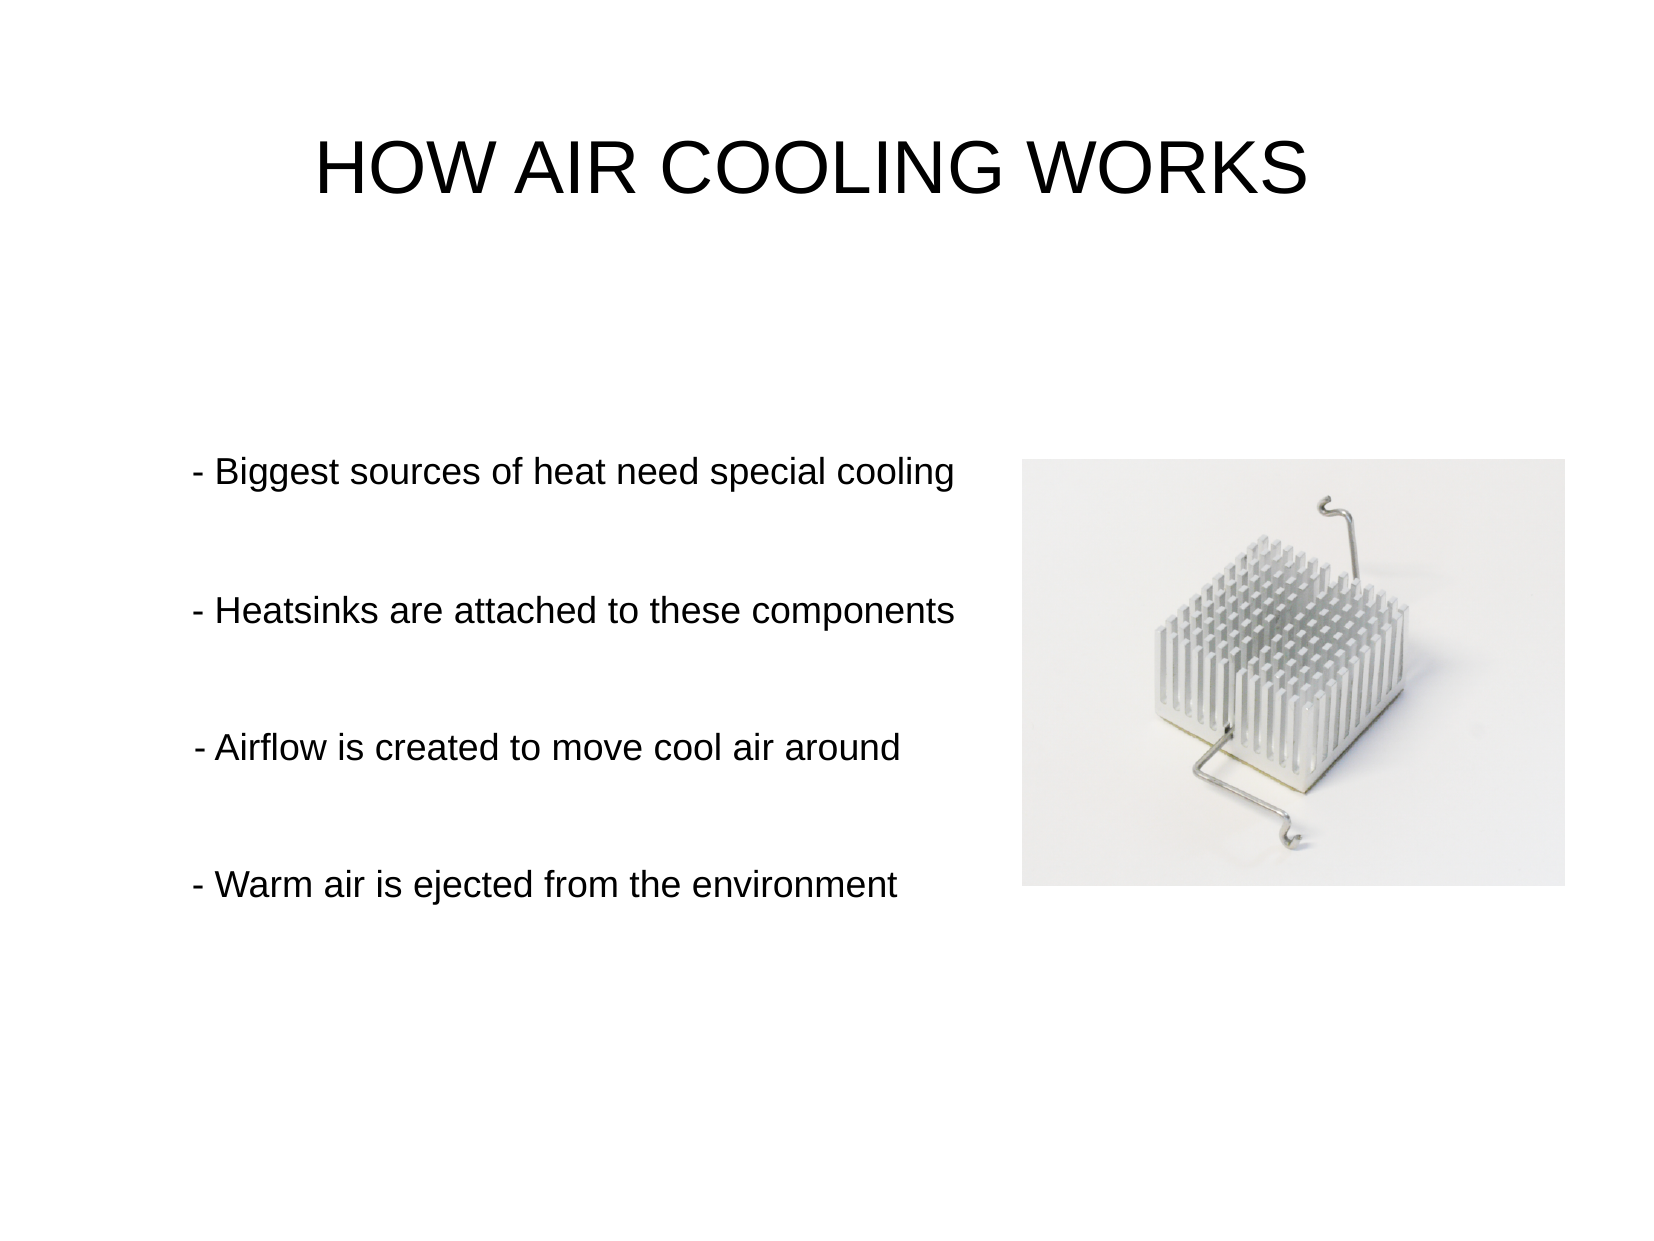

HOW AIR COOLING WORKS
- Biggest sources of heat need special cooling
- Heatsinks are attached to these components
- Airflow is created to move cool air around
- Warm air is ejected from the environment